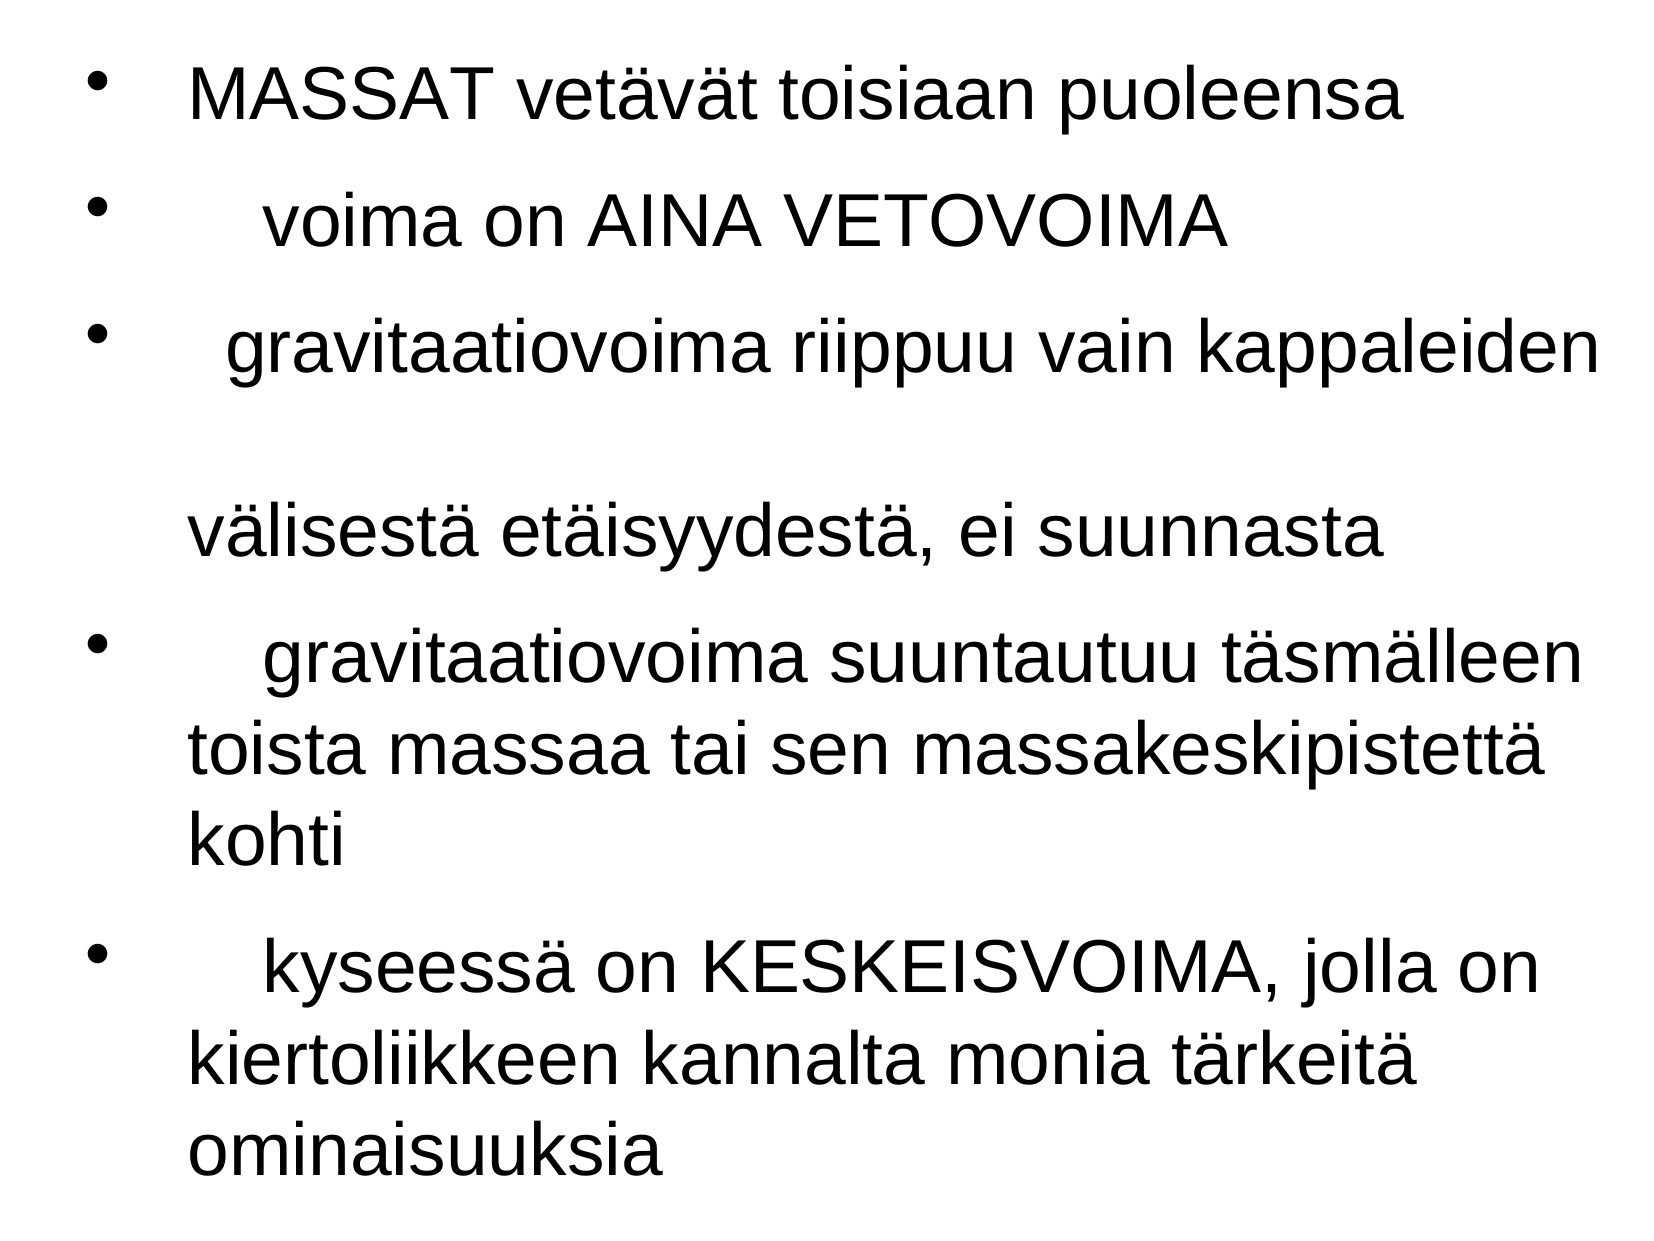

MASSAT vetävät toisiaan puoleensa
 voima on AINA VETOVOIMA
 gravitaatiovoima riippuu vain kappaleiden
välisestä etäisyydestä, ei suunnasta
 gravitaatiovoima suuntautuu täsmälleen toista massaa tai sen massakeskipistettä kohti
 kyseessä on KESKEISVOIMA, jolla on
kiertoliikkeen kannalta monia tärkeitä
ominaisuuksia